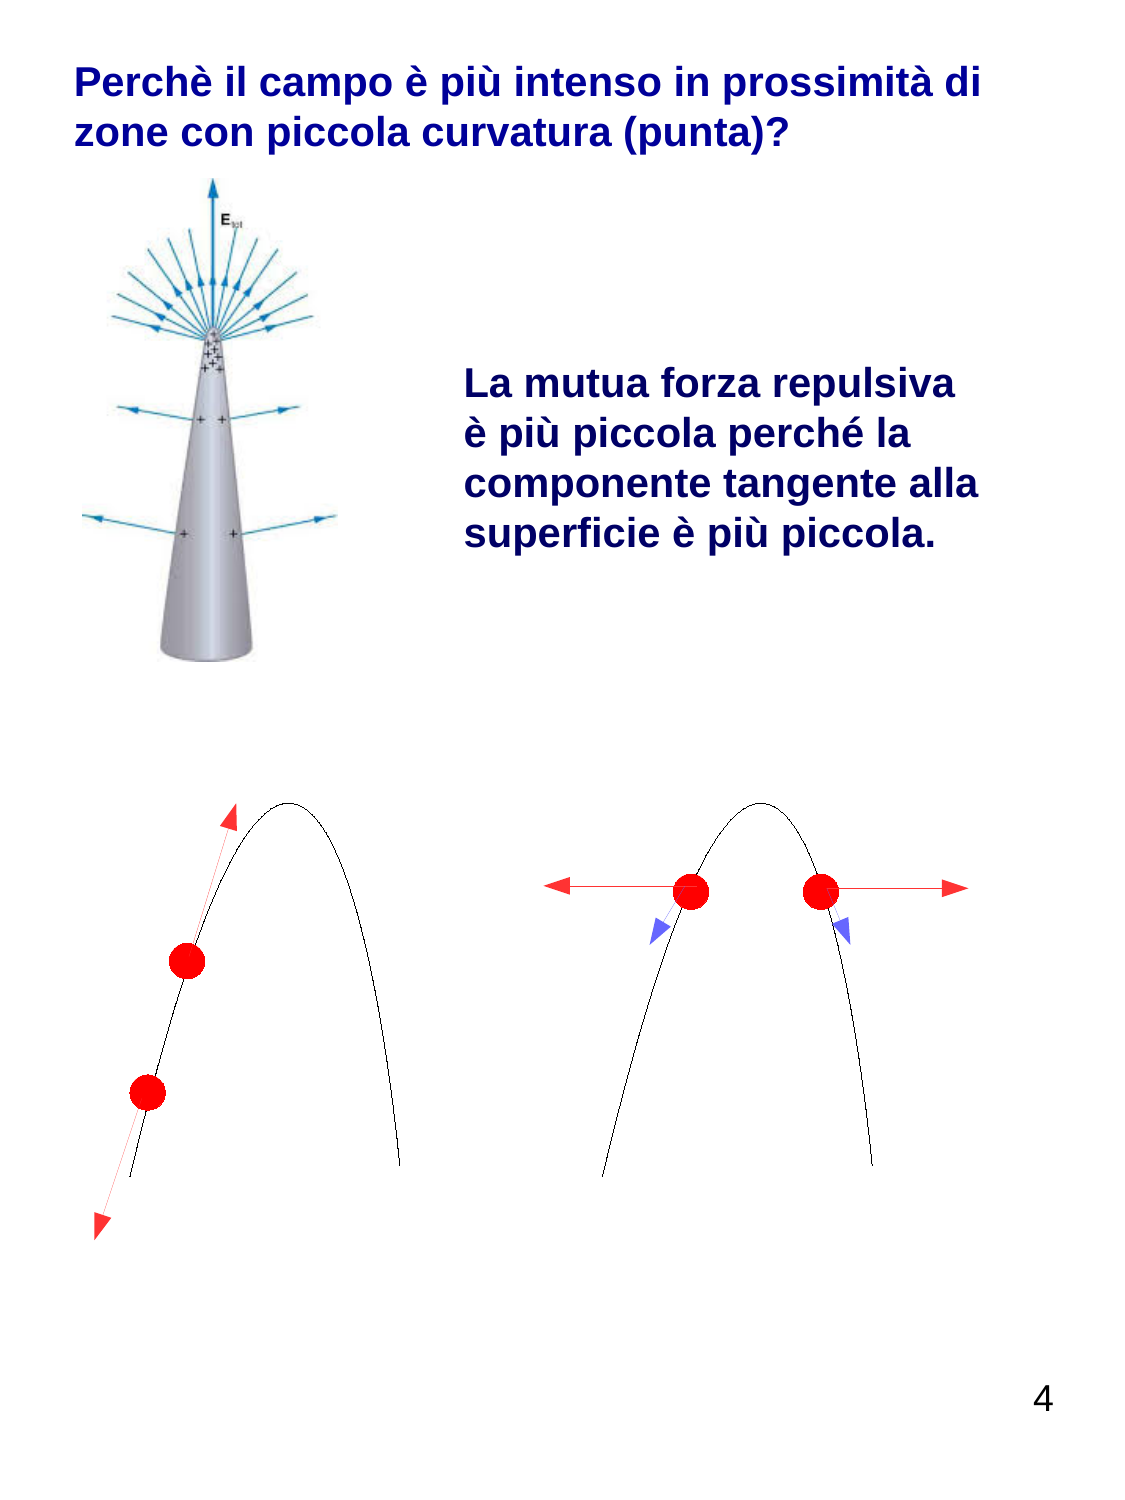

Perchè il campo è più intenso in prossimità di zone con piccola curvatura (punta)?
La mutua forza repulsiva è più piccola perché la componente tangente alla superficie è più piccola.
P13 Elettrostatica 2
4